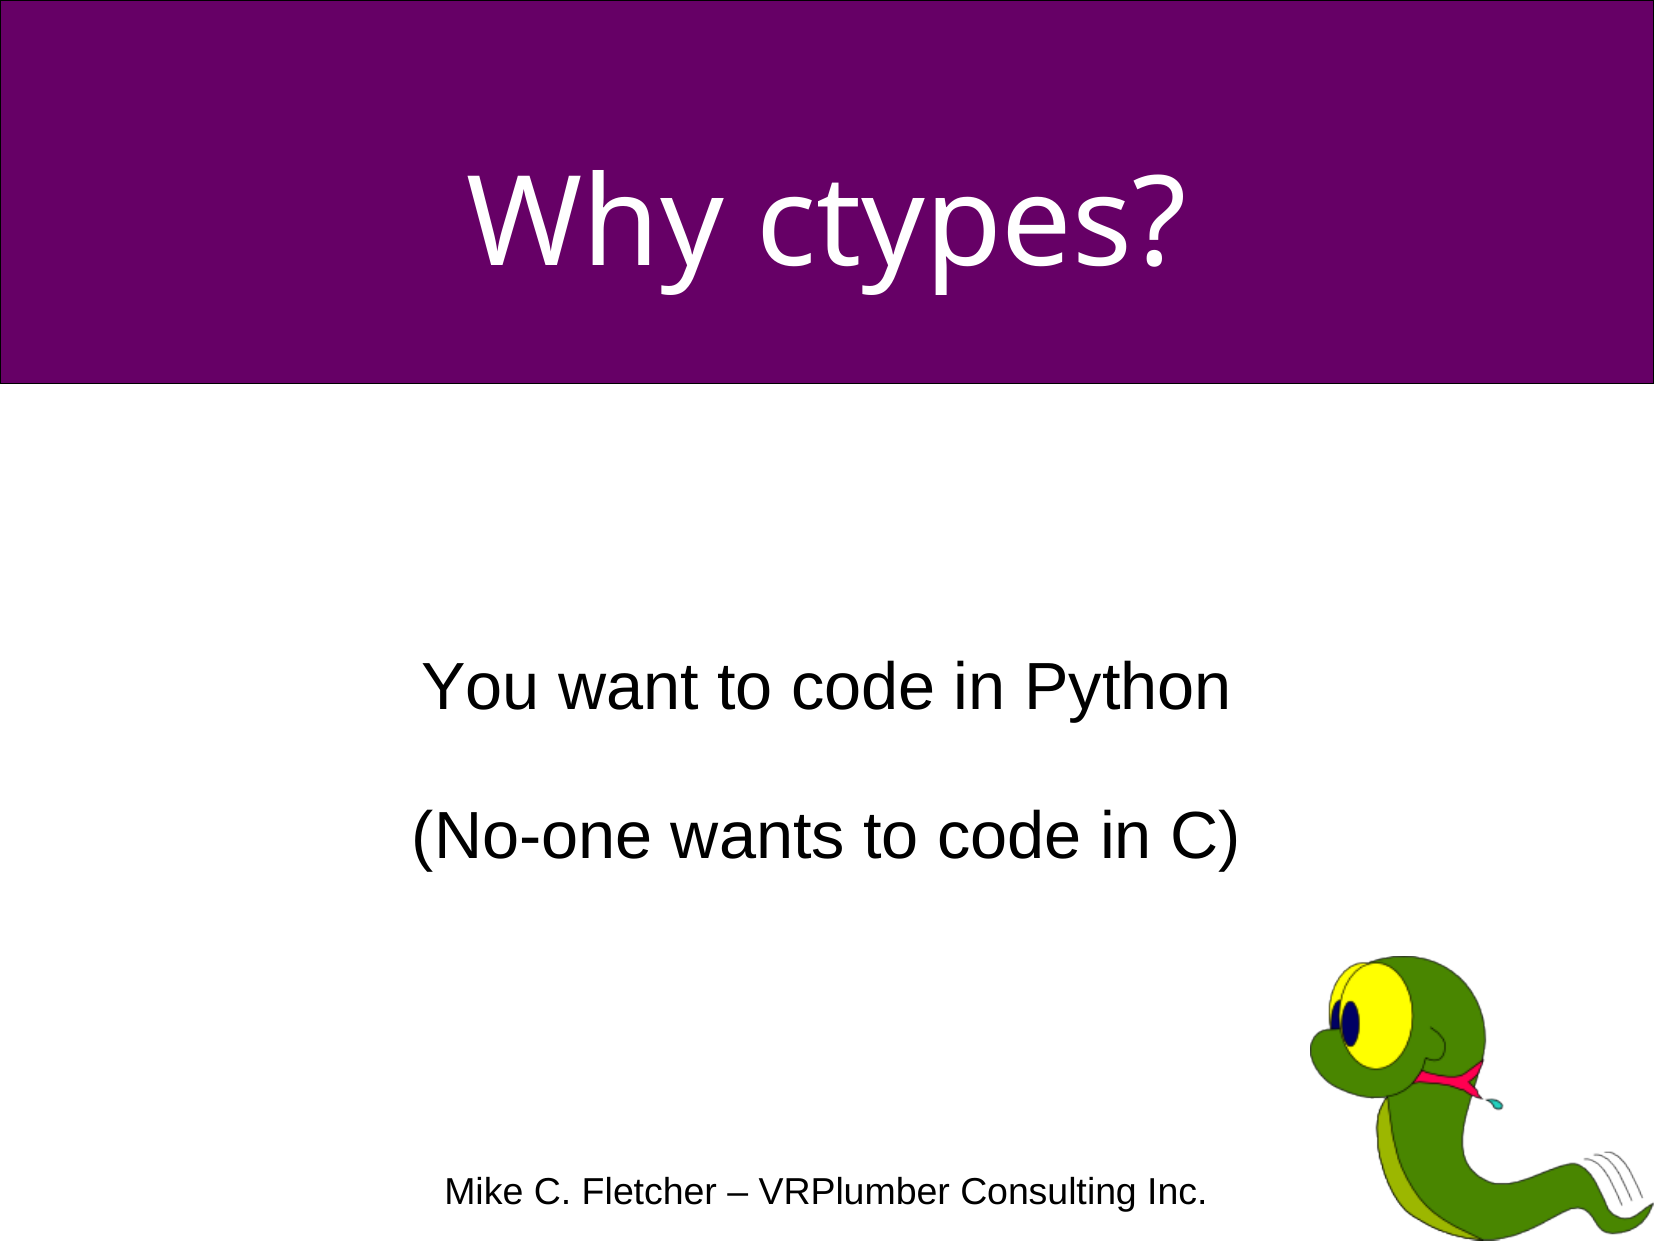

# Why ctypes?
You want to code in Python
(No-one wants to code in C)